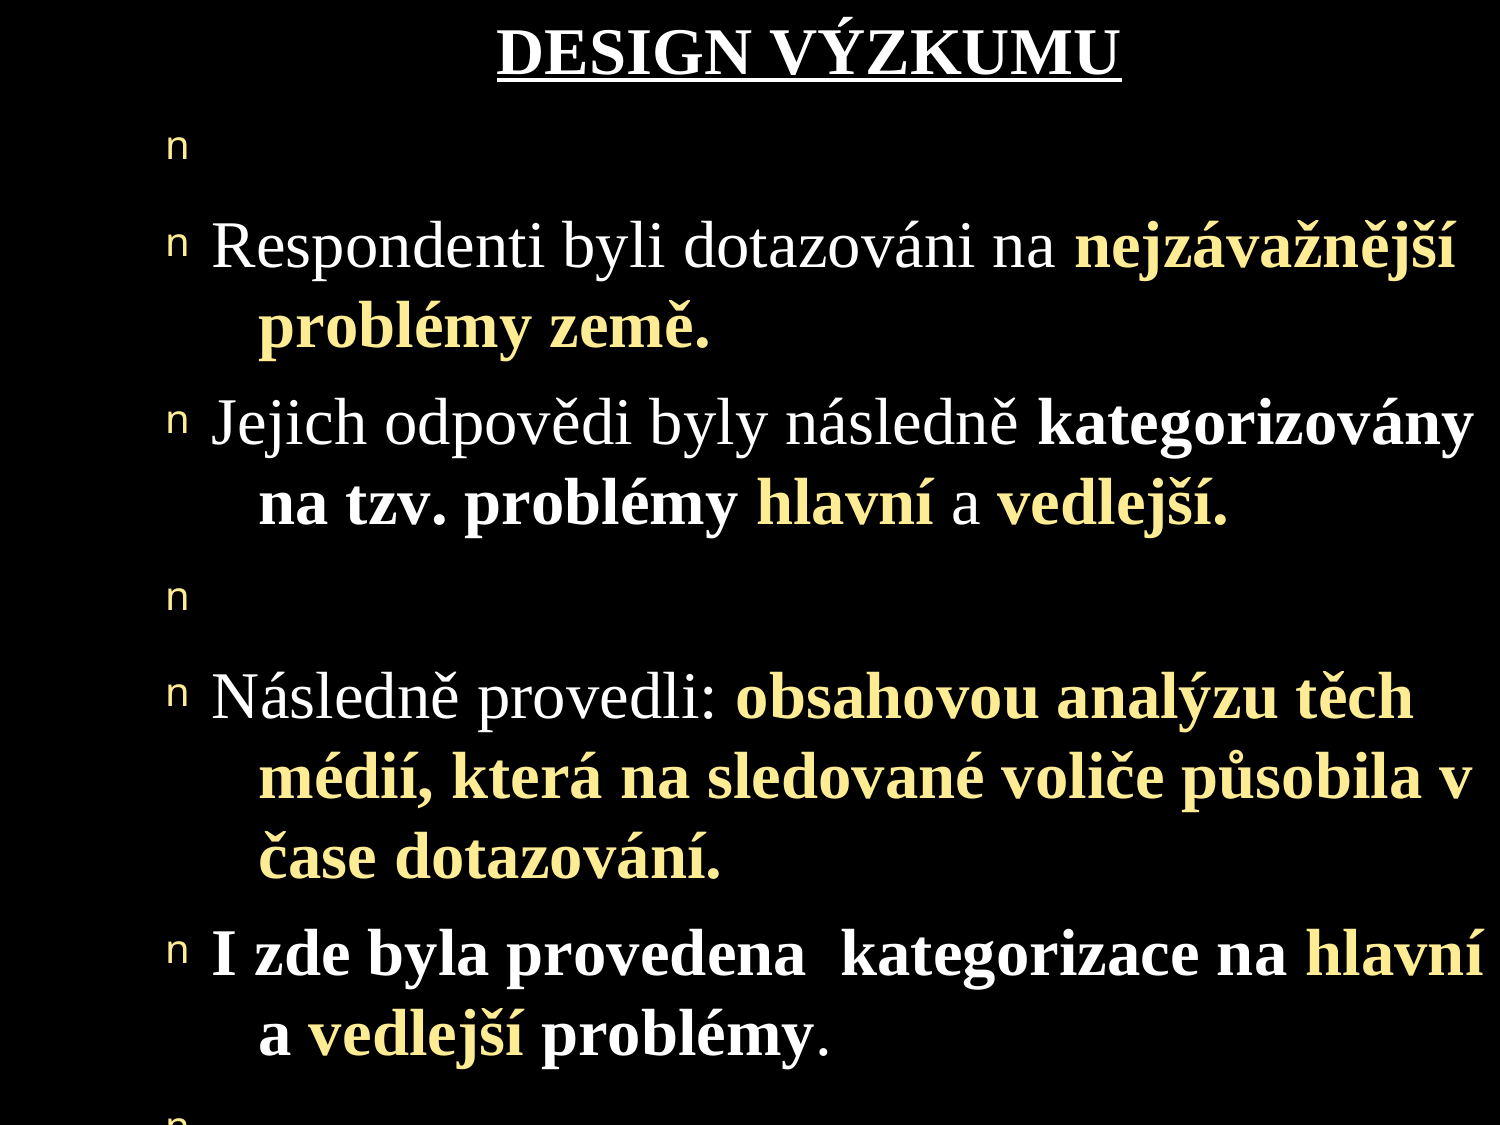

# DESIGN VÝZKUMU
Respondenti byli dotazováni na nejzávažnější problémy země.
Jejich odpovědi byly následně kategorizovány na tzv. problémy hlavní a vedlejší.
Následně provedli: obsahovou analýzu těch médií, která na sledované voliče působila v čase dotazování.
I zde byla provedena kategorizace na hlavní a vedlejší problémy.